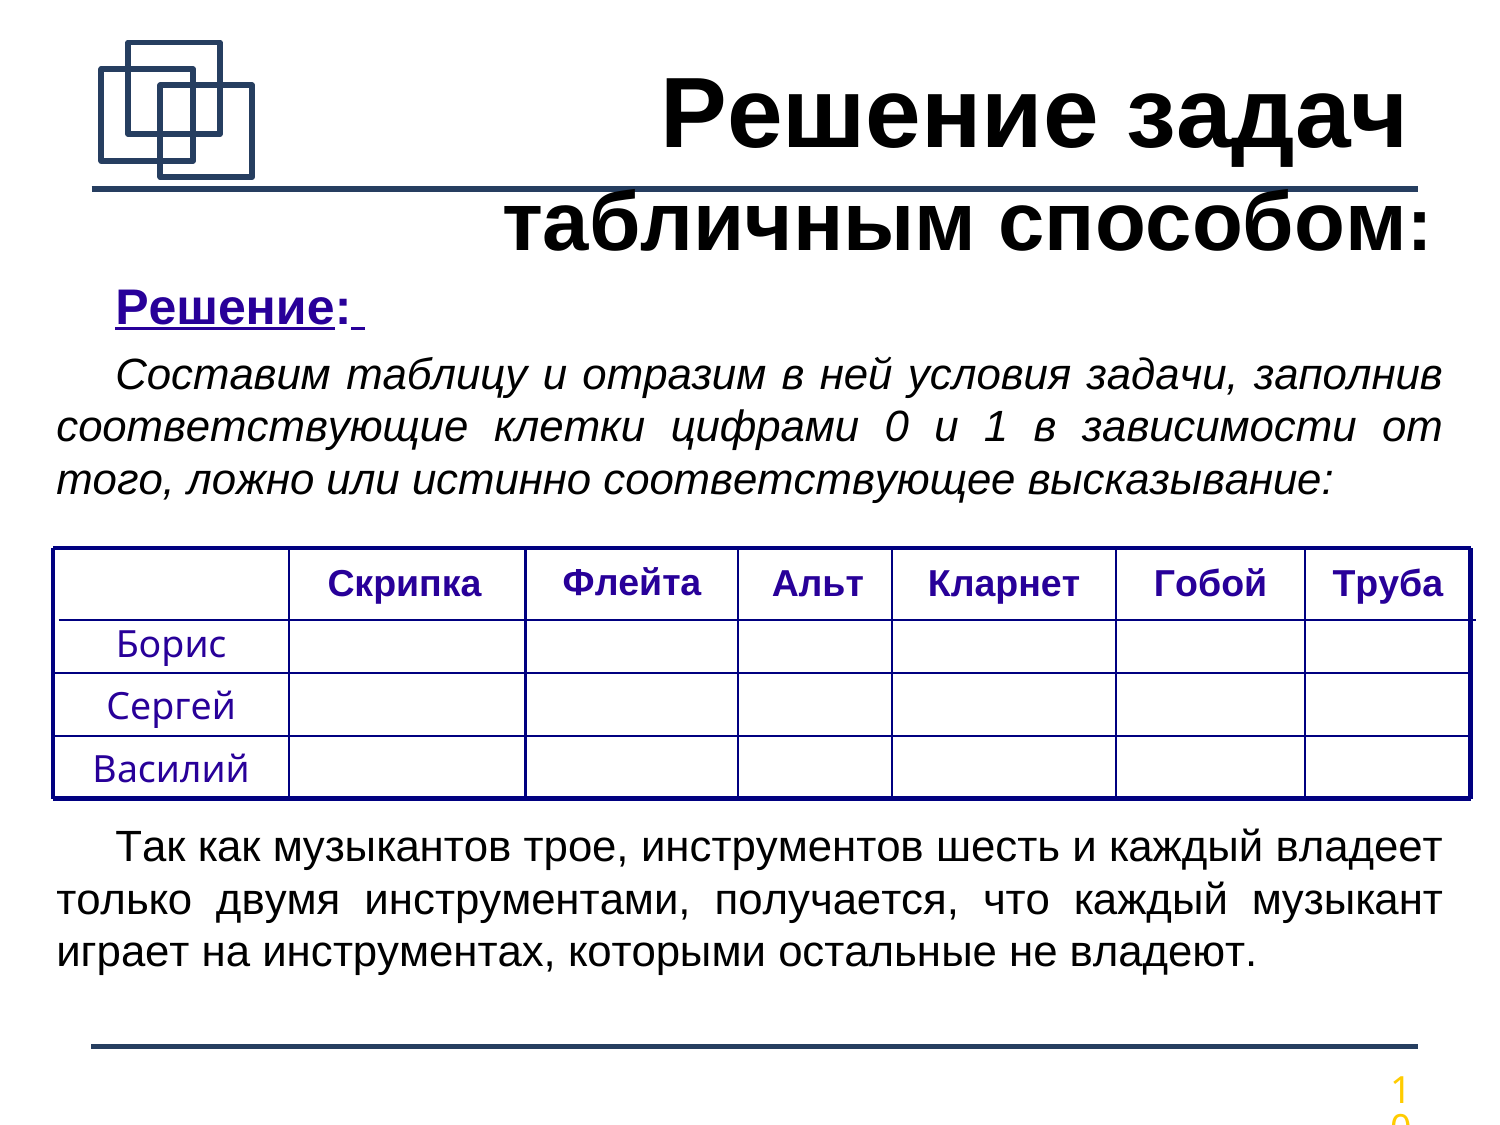

Решение задач
табличным способом:
# Решение:
Составим таблицу и отразим в ней условия задачи, заполнив соответствующие клетки цифрами 0 и 1 в зависимости от того, ложно или истинно соответствующее высказывание:
Так как музыкантов трое, инструментов шесть и каждый владеет только двумя инструментами, получается, что каждый музыкант играет на инструментах, которыми остальные не владеют.
Флейта
Скрипка
Альт
Кларнет
Гобой
Труба
Борис
Сергей
Василий